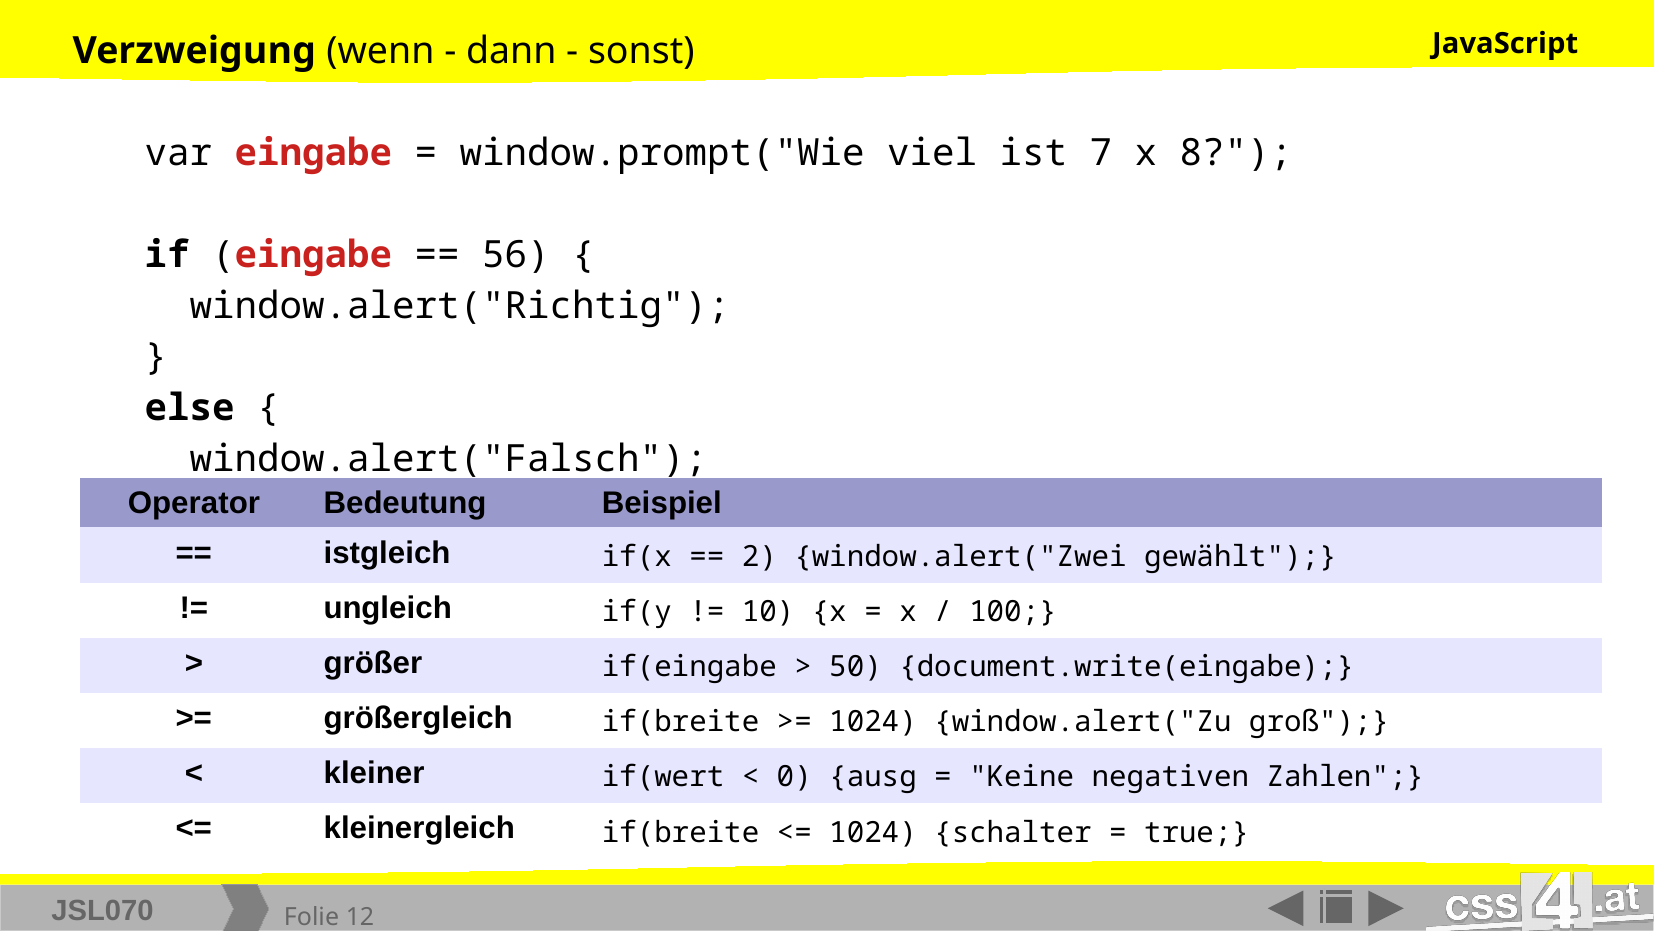

JavaScript
Verzweigung (wenn - dann - sonst)
var eingabe = window.prompt("Wie viel ist 7 x 8?");
if (eingabe == 56) {
 window.alert("Richtig");
}
else {
 window.alert("Falsch");
}
| Operator | Bedeutung | Beispiel |
| --- | --- | --- |
| == | istgleich | if(x == 2) {window.alert("Zwei gewählt");} |
| != | ungleich | if(y != 10) {x = x / 100;} |
| > | größer | if(eingabe > 50) {document.write(eingabe);} |
| >= | größergleich | if(breite >= 1024) {window.alert("Zu groß");} |
| < | kleiner | if(wert < 0) {ausg = "Keine negativen Zahlen";} |
| <= | kleinergleich | if(breite <= 1024) {schalter = true;} |
JSL070
Folie